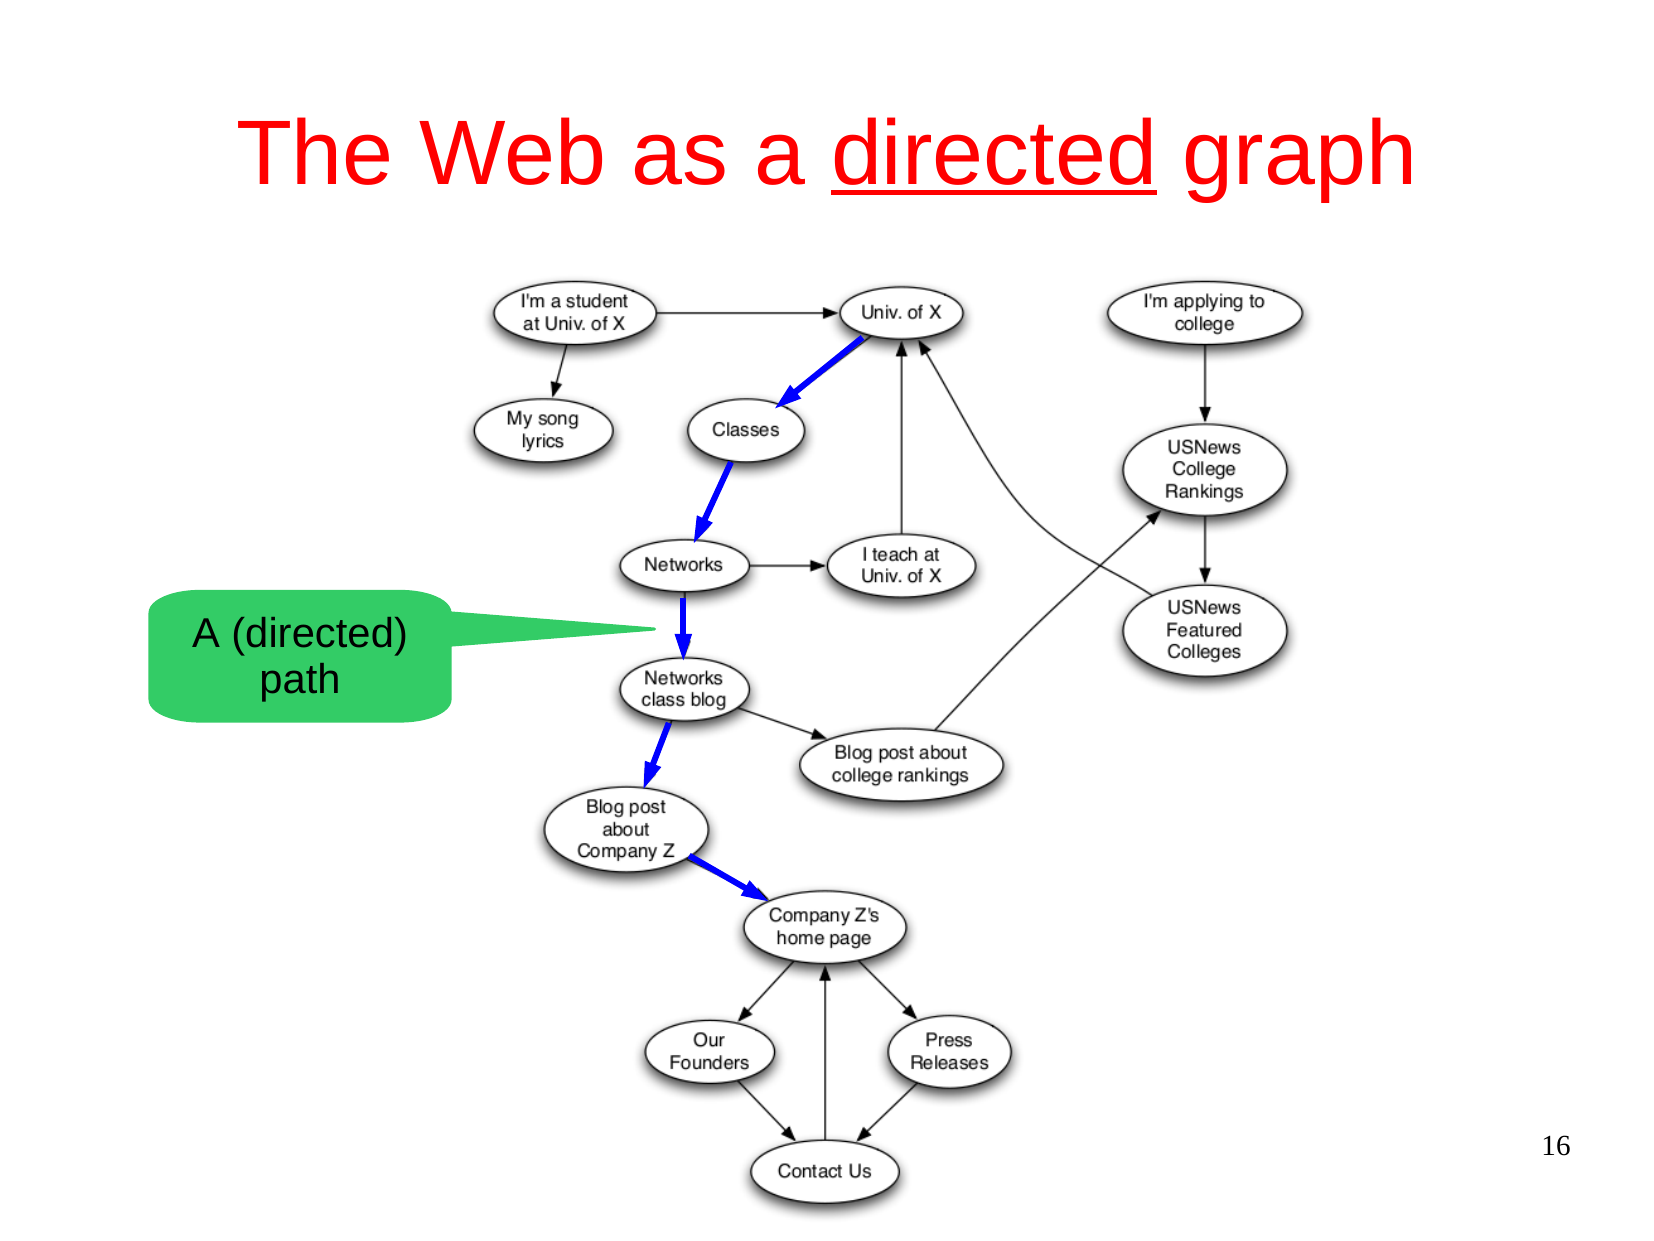

# The Web as a directed graph
A (directed) path
Complex Systems
16